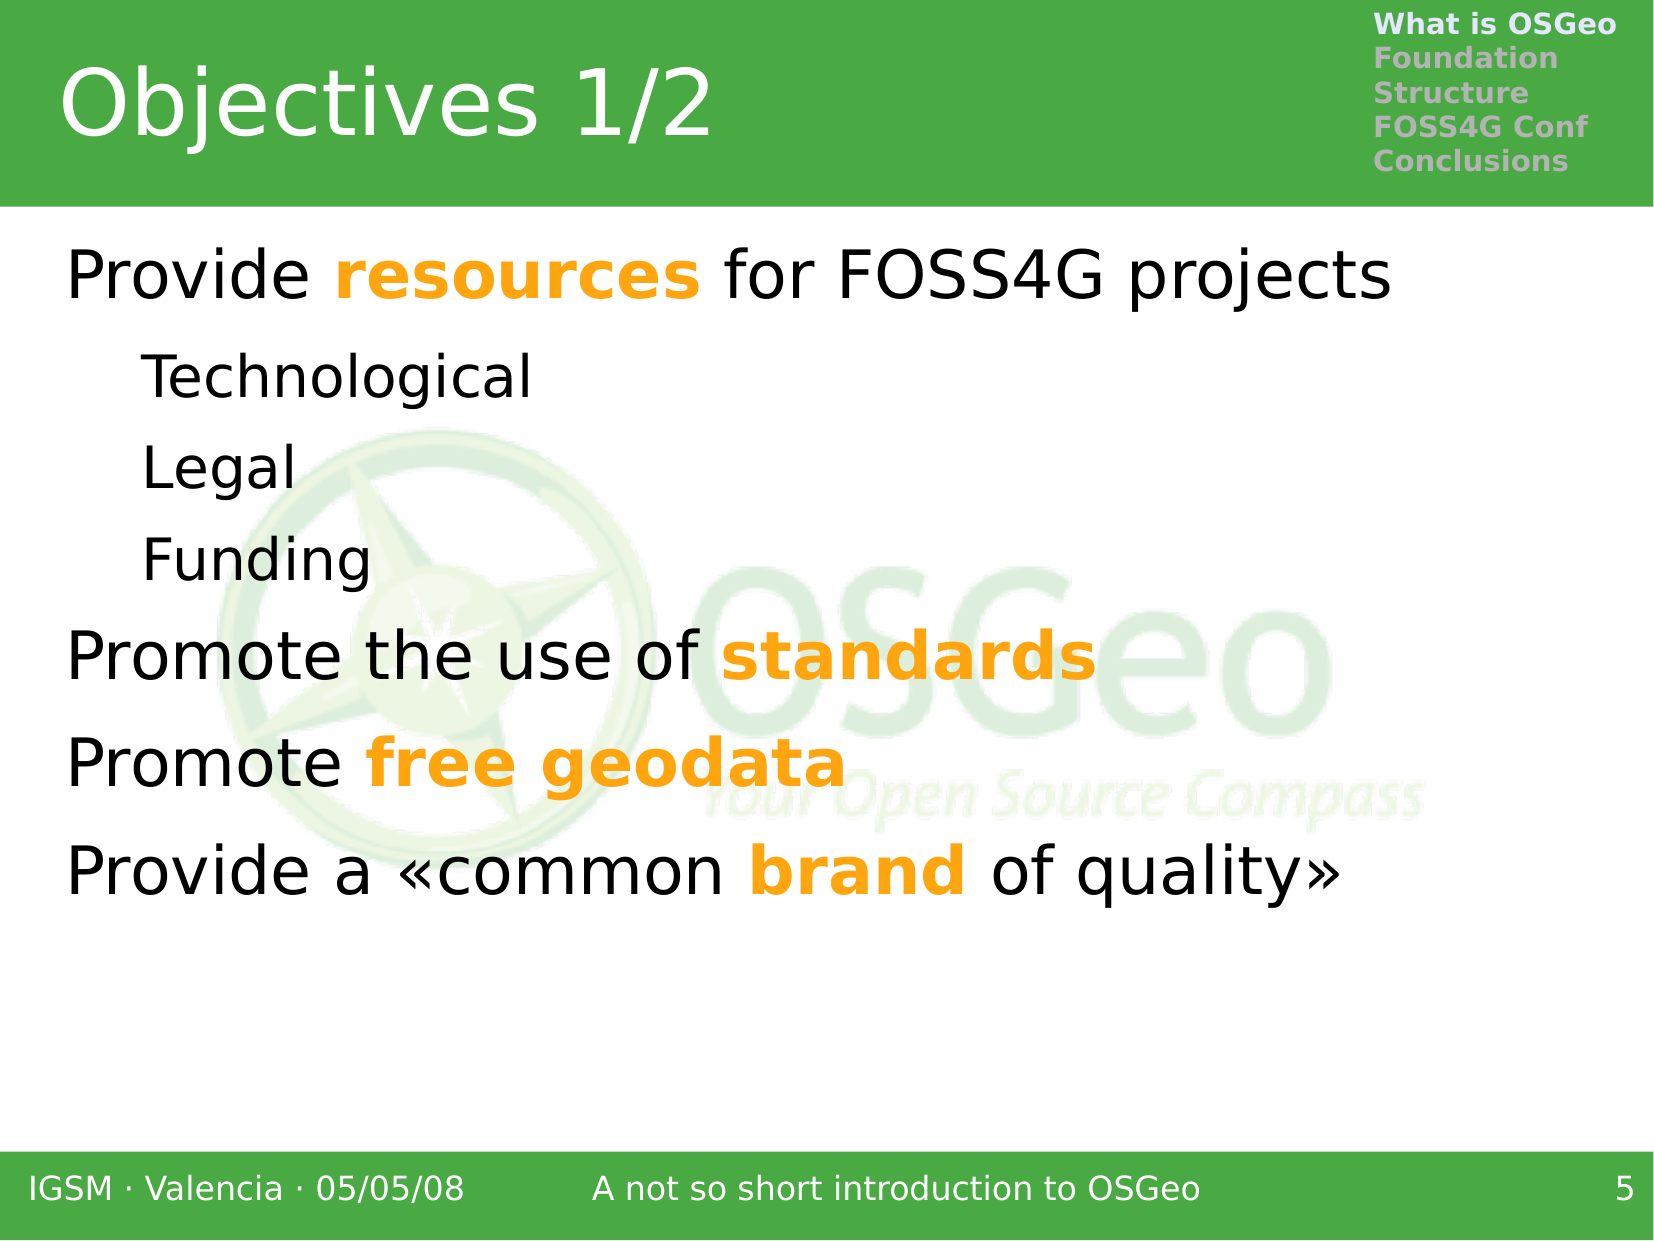

What is OSGeo
Foundation Structure
FOSS4G Conf
Conclusions
# Objectives 1/2
Provide resources for FOSS4G projects
Technological
Legal
Funding
Promote the use of standards
Promote free geodata
Provide a «common brand of quality»
IGSM · Valencia · 05/05/08
A not so short introduction to OSGeo
5